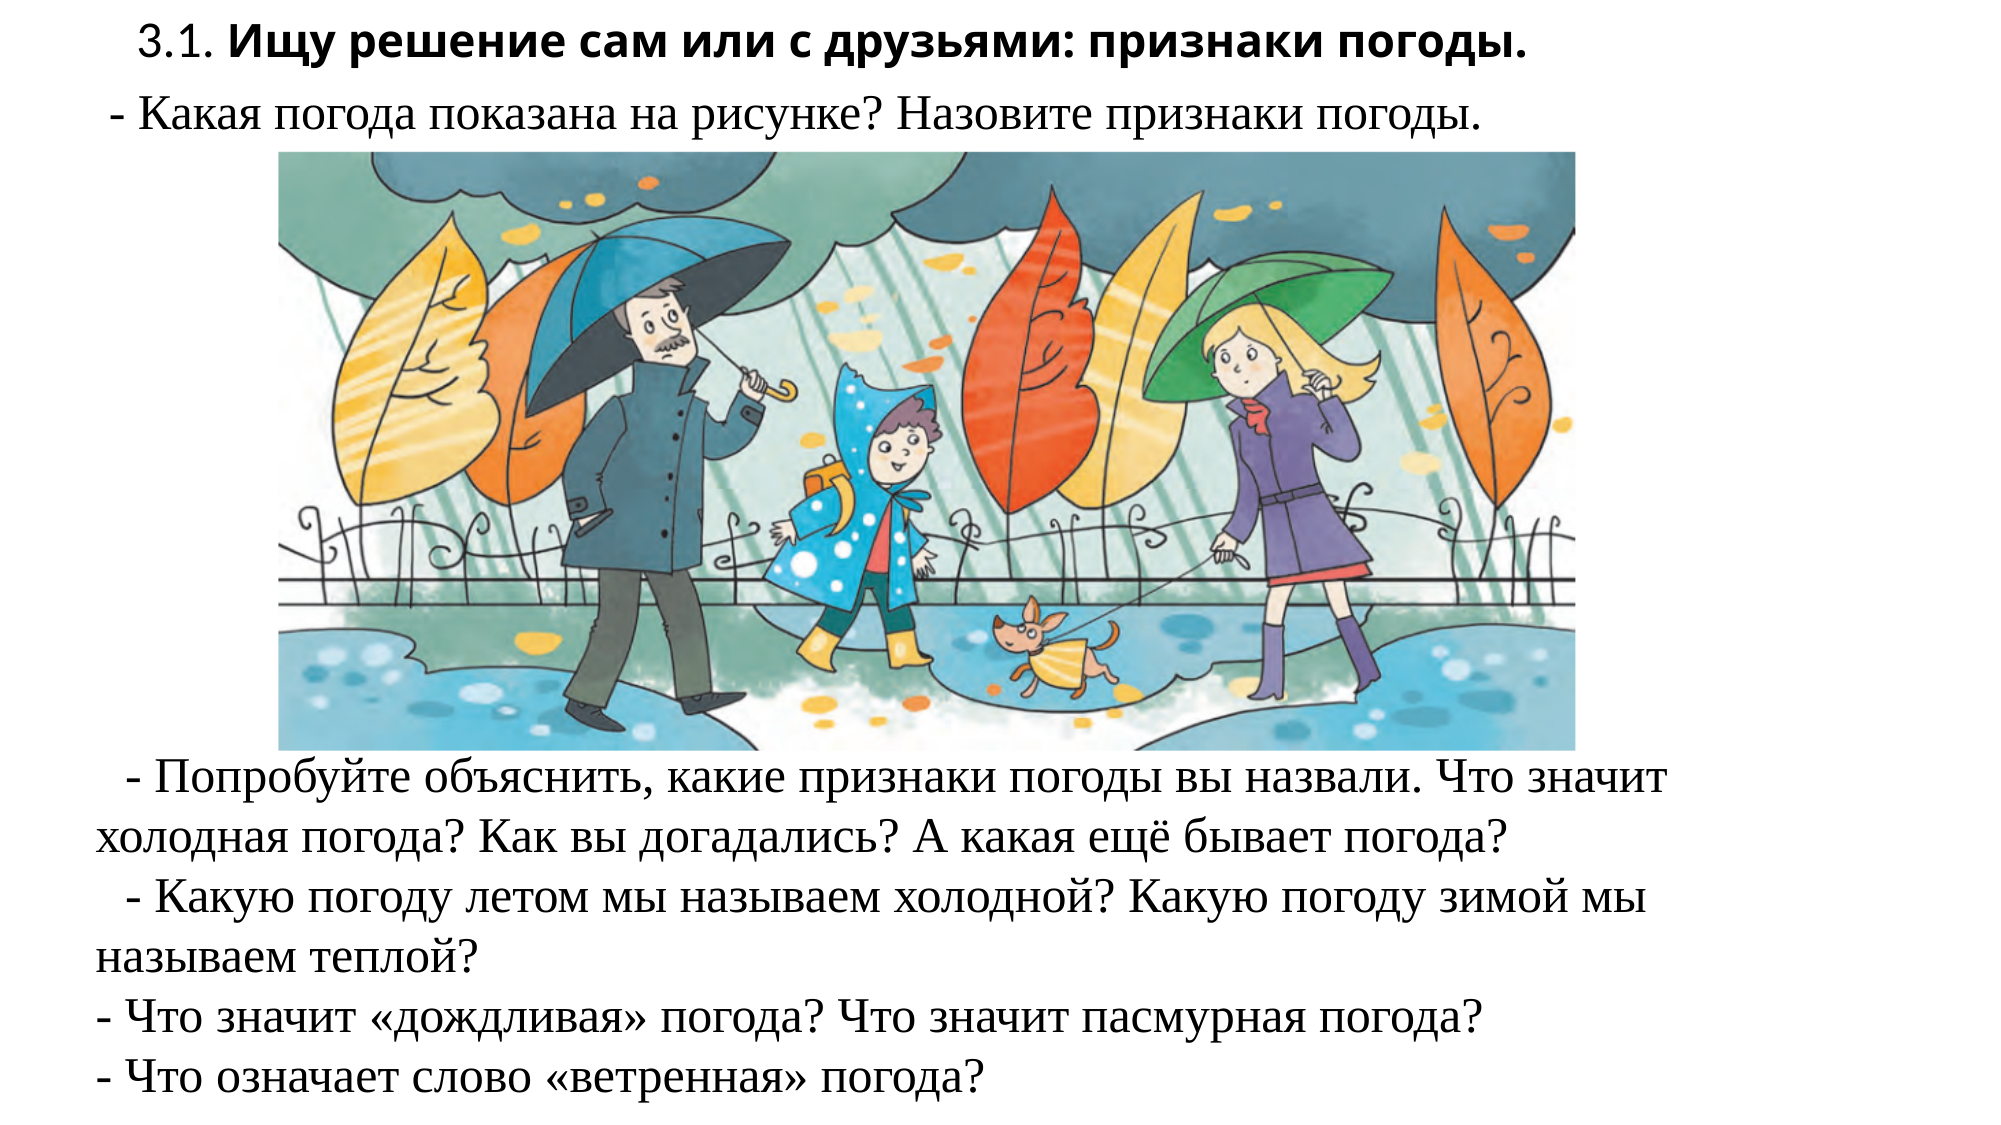

3.1. Ищу решение сам или с друзьями: признаки погоды.
# - Какая погода показана на рисунке? Назовите признаки погоды.
- Попробуйте объяснить, какие признаки погоды вы назвали. Что значит холодная погода? Как вы догадались? А какая ещё бывает погода?
- Какую погоду летом мы называем холодной? Какую погоду зимой мы называем теплой?
- Что значит «дождливая» погода? Что значит пасмурная погода?
- Что означает слово «ветренная» погода?